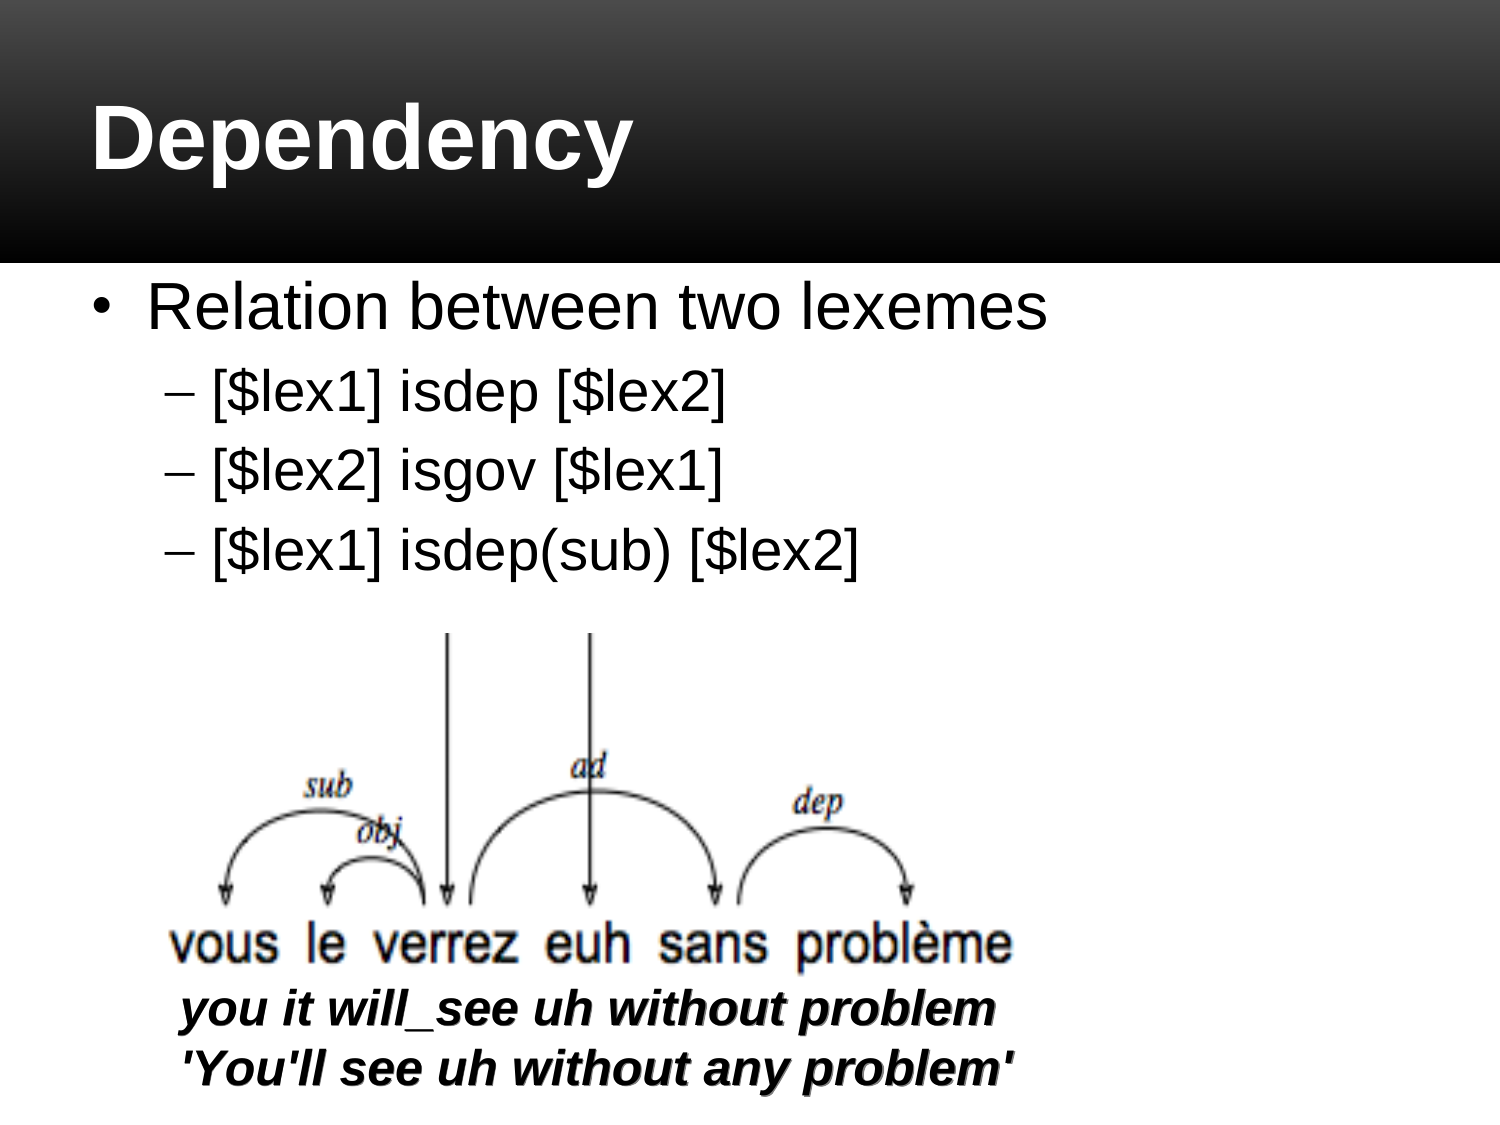

# Dependency
Relation between two lexemes
[$lex1] isdep [$lex2]
[$lex2] isgov [$lex1]
[$lex1] isdep(sub) [$lex2]
you it will_see uh without problem
'You'll see uh without any problem'